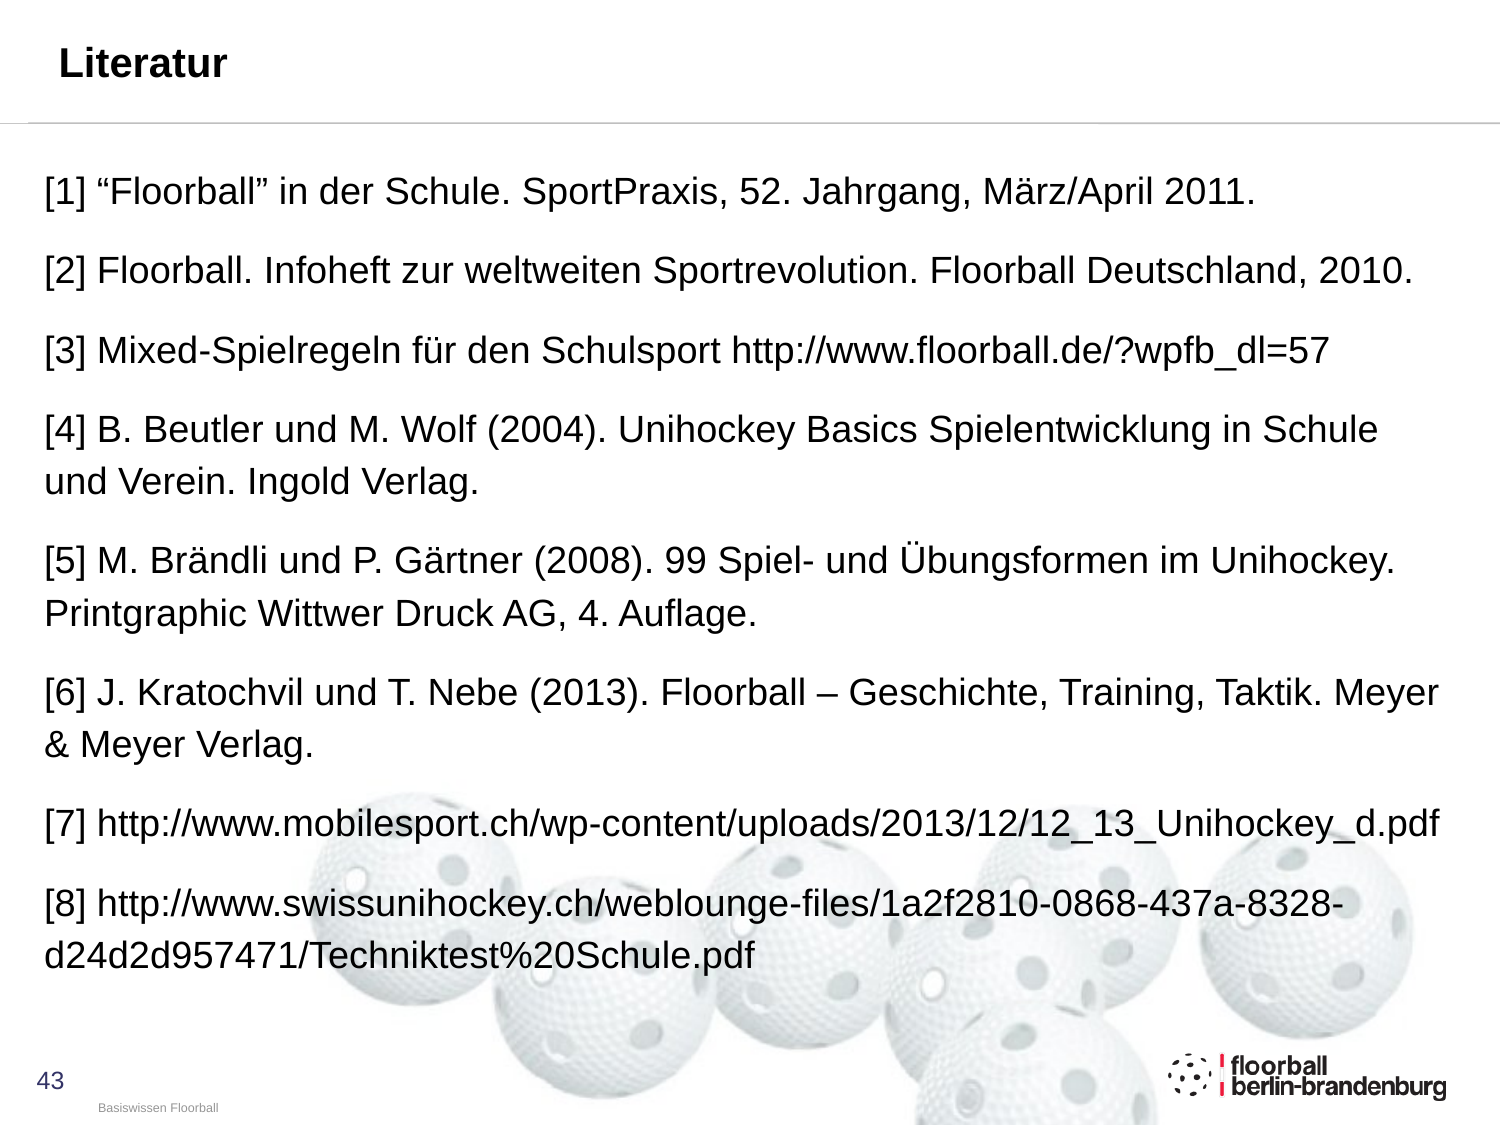

Literatur
[1] “Floorball” in der Schule. SportPraxis, 52. Jahrgang, März/April 2011.
[2] Floorball. Infoheft zur weltweiten Sportrevolution. Floorball Deutschland, 2010.
[3] Mixed-Spielregeln für den Schulsport http://www.floorball.de/?wpfb_dl=57
[4] B. Beutler und M. Wolf (2004). Unihockey Basics Spielentwicklung in Schule und Verein. Ingold Verlag.
[5] M. Brändli und P. Gärtner (2008). 99 Spiel- und Übungsformen im Unihockey. Printgraphic Wittwer Druck AG, 4. Auflage.
[6] J. Kratochvil und T. Nebe (2013). Floorball – Geschichte, Training, Taktik. Meyer & Meyer Verlag.
[7] http://www.mobilesport.ch/wp-content/uploads/2013/12/12_13_Unihockey_d.pdf
[8] http://www.swissunihockey.ch/weblounge-files/1a2f2810-0868-437a-8328-d24d2d957471/Techniktest%20Schule.pdf